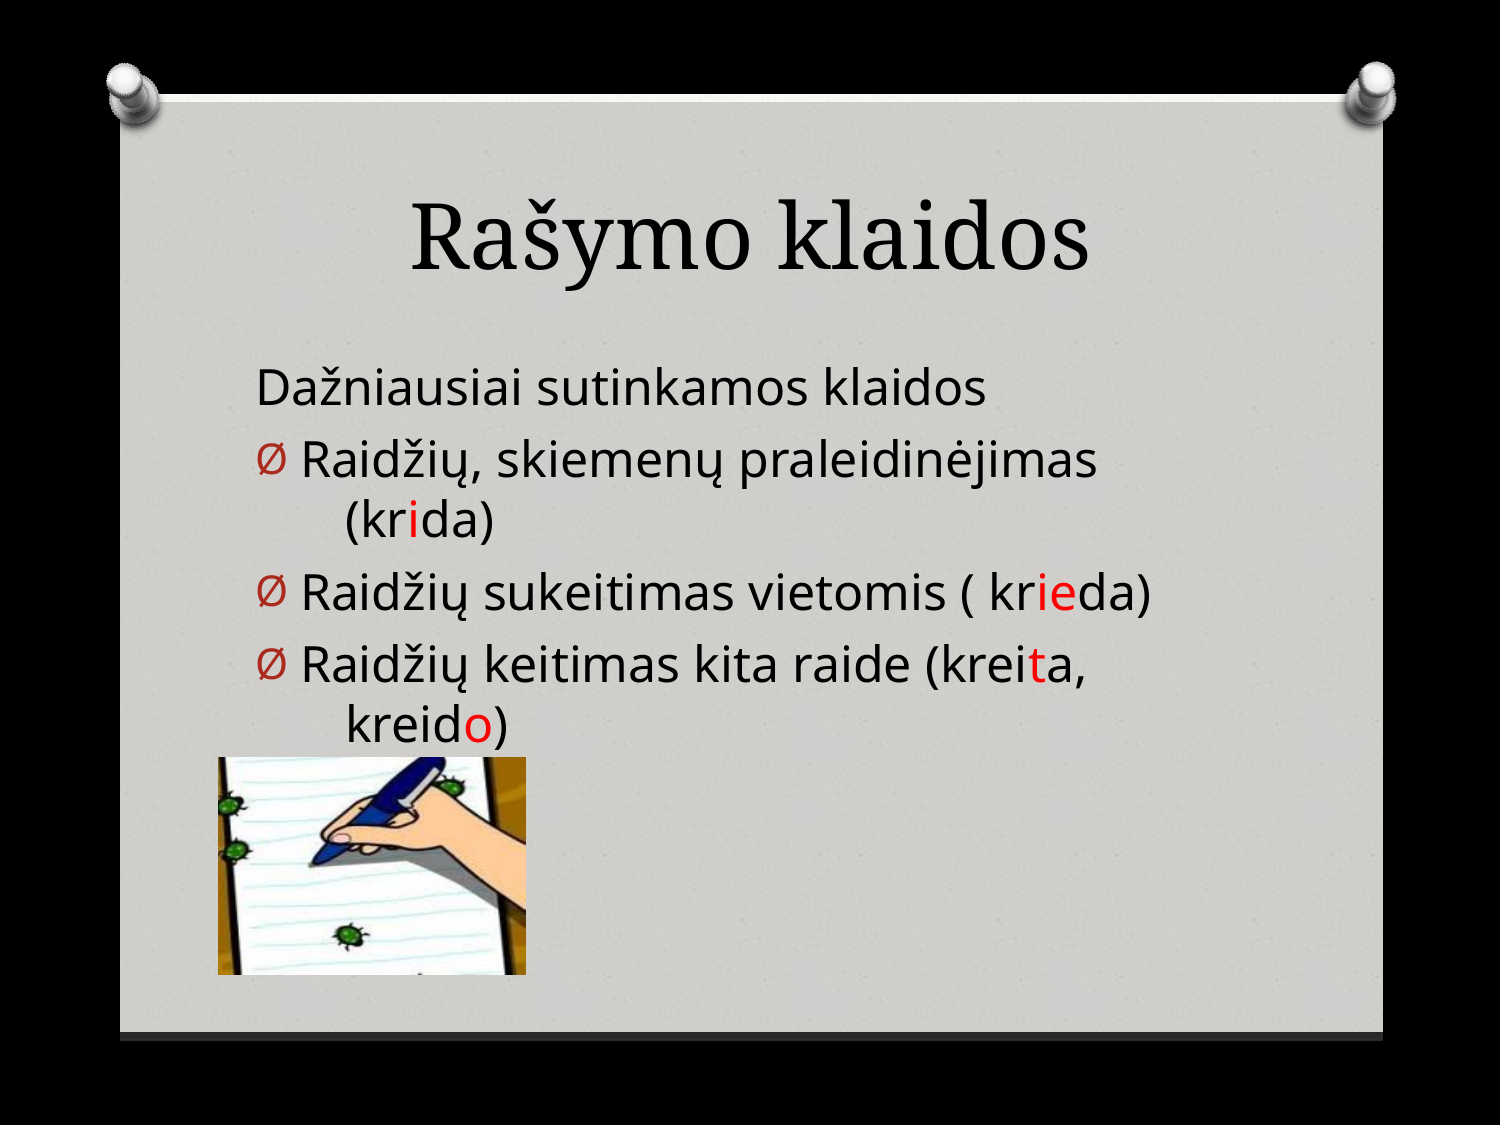

# Rašymo klaidos
Dažniausiai sutinkamos klaidos
Raidžių, skiemenų praleidinėjimas (krida)
Raidžių sukeitimas vietomis ( krieda)
Raidžių keitimas kita raide (kreita, kreido)